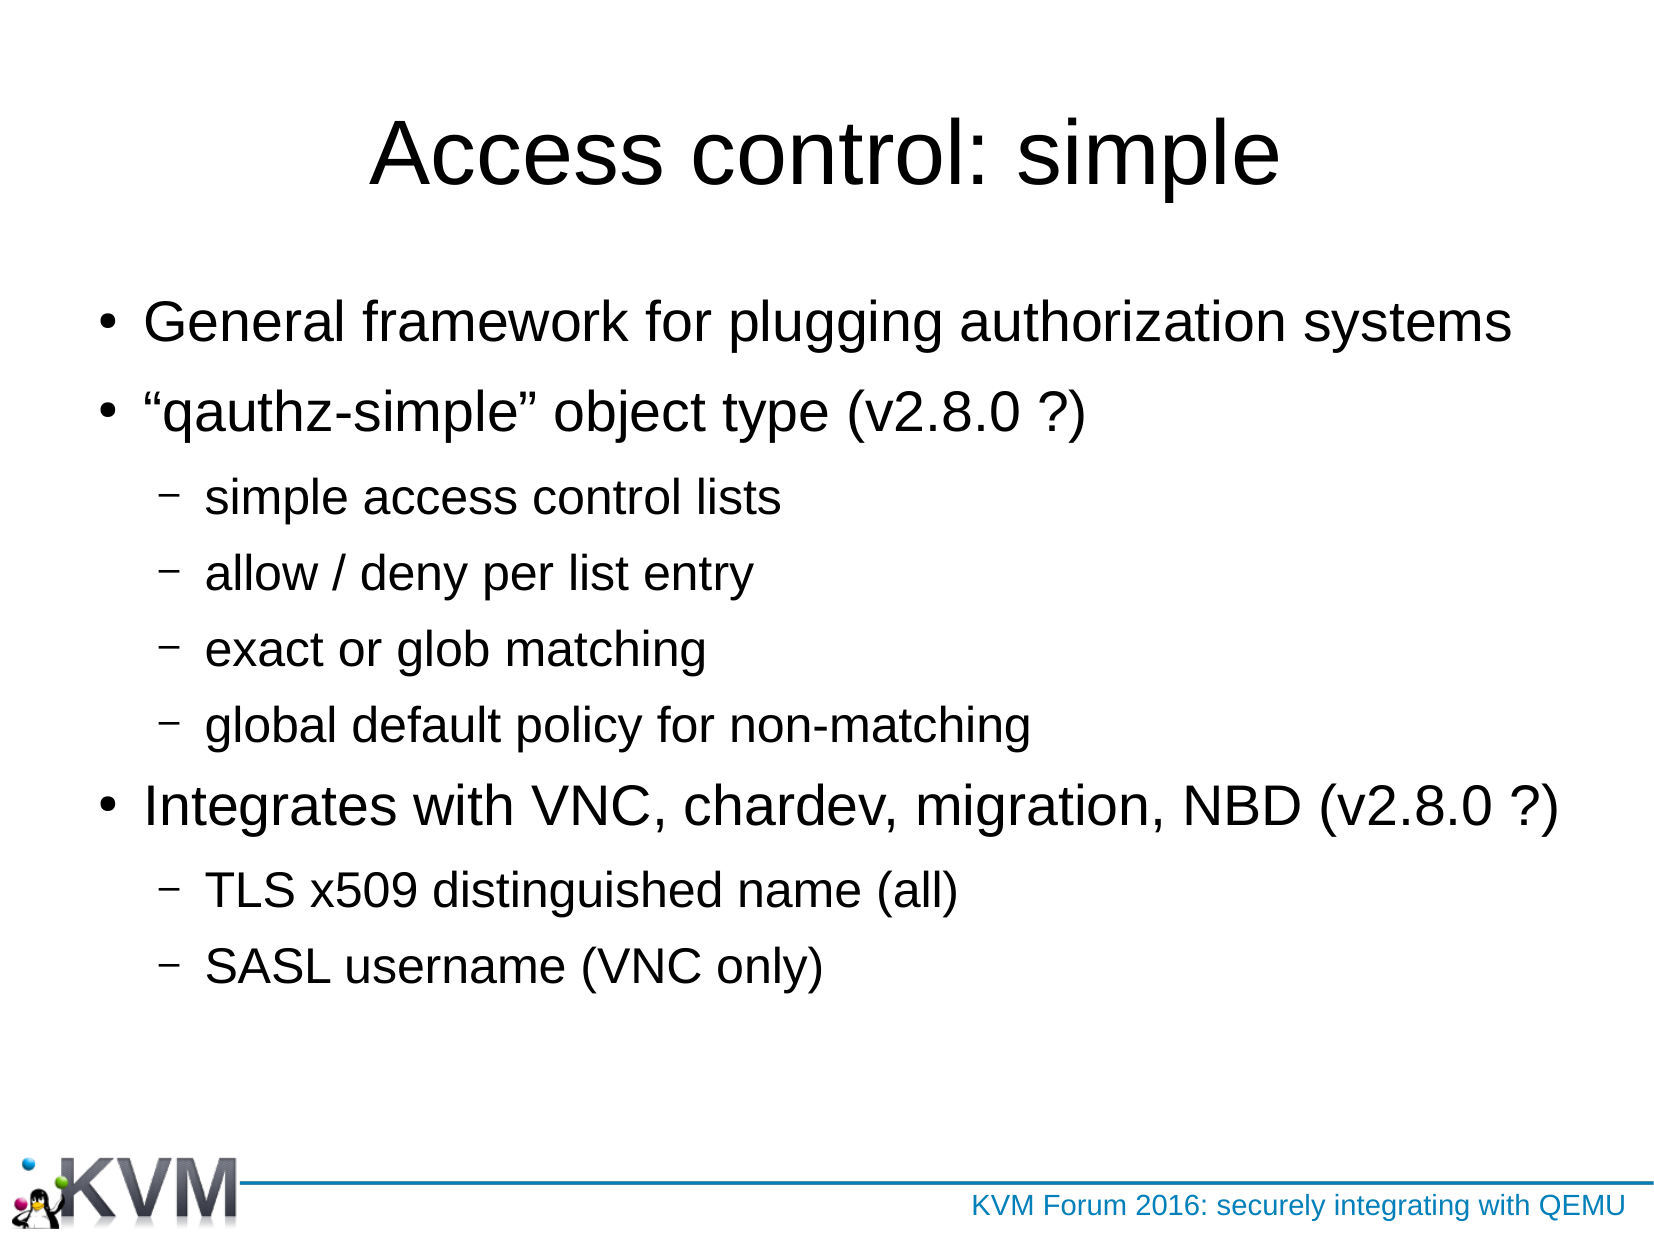

# Access control: simple
General framework for plugging authorization systems
“qauthz-simple” object type (v2.8.0 ?)
simple access control lists
allow / deny per list entry
exact or glob matching
global default policy for non-matching
Integrates with VNC, chardev, migration, NBD (v2.8.0 ?)
TLS x509 distinguished name (all)
SASL username (VNC only)